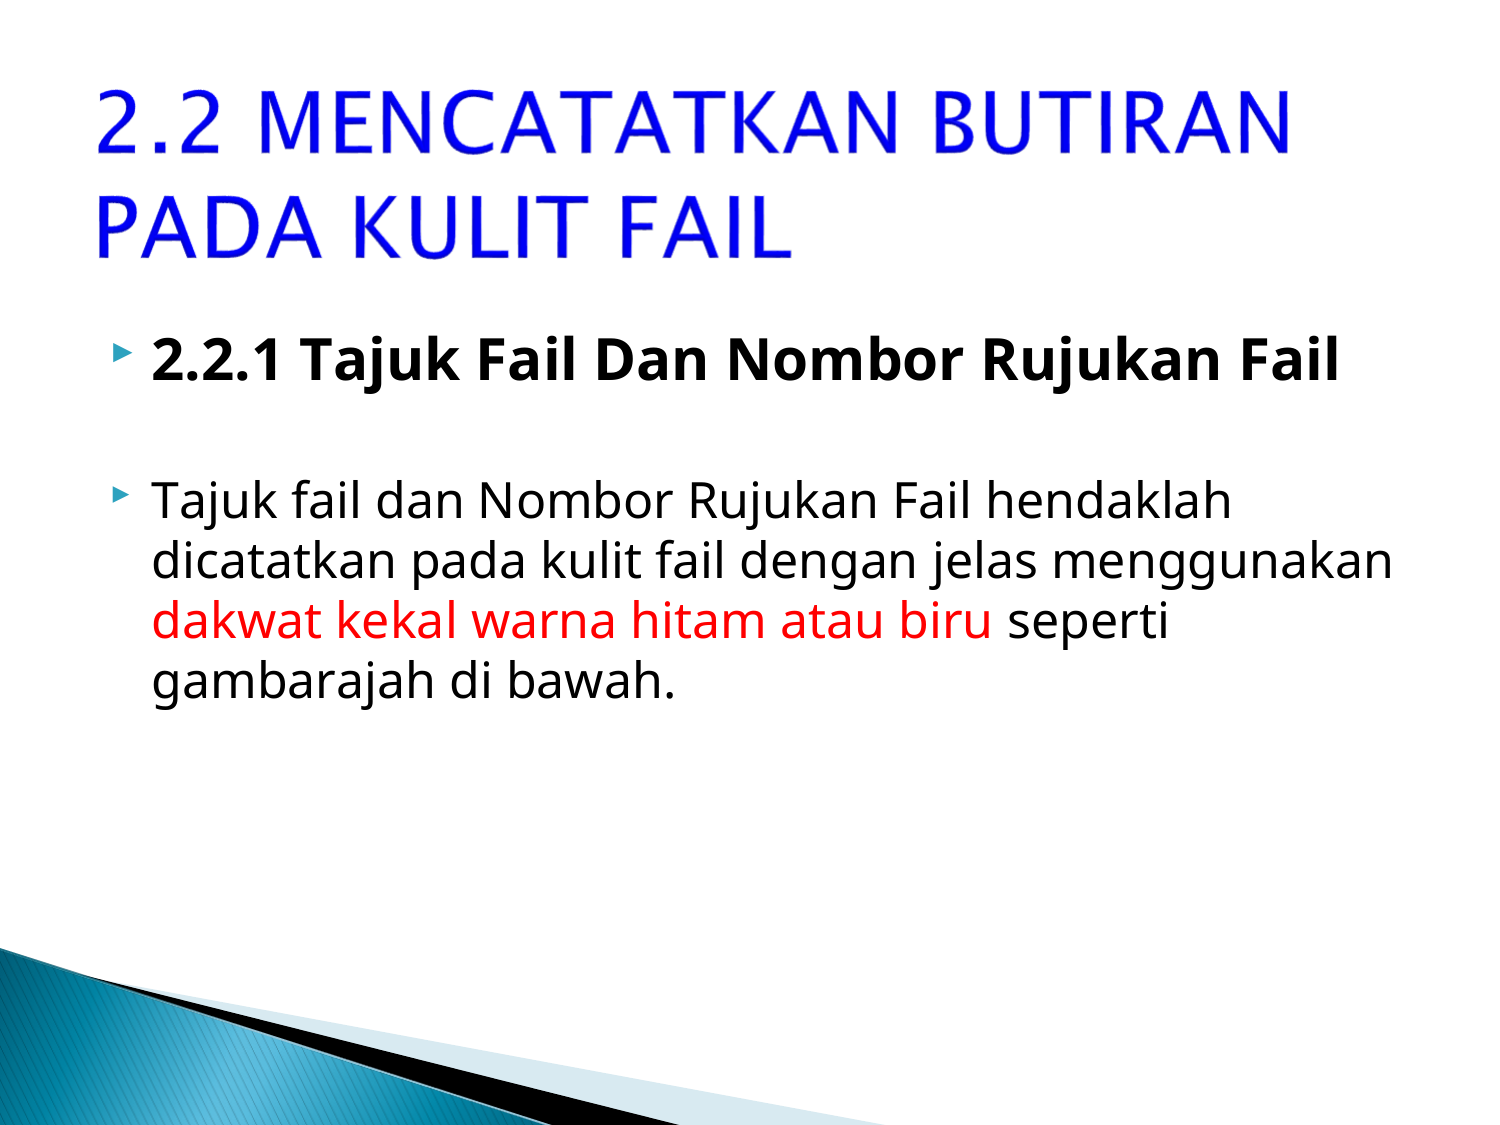

# 2.2.1 Tajuk Fail Dan Nombor Rujukan Fail
Tajuk fail dan Nombor Rujukan Fail hendaklah dicatatkan pada kulit fail dengan jelas menggunakan dakwat kekal warna hitam atau biru seperti gambarajah di bawah.